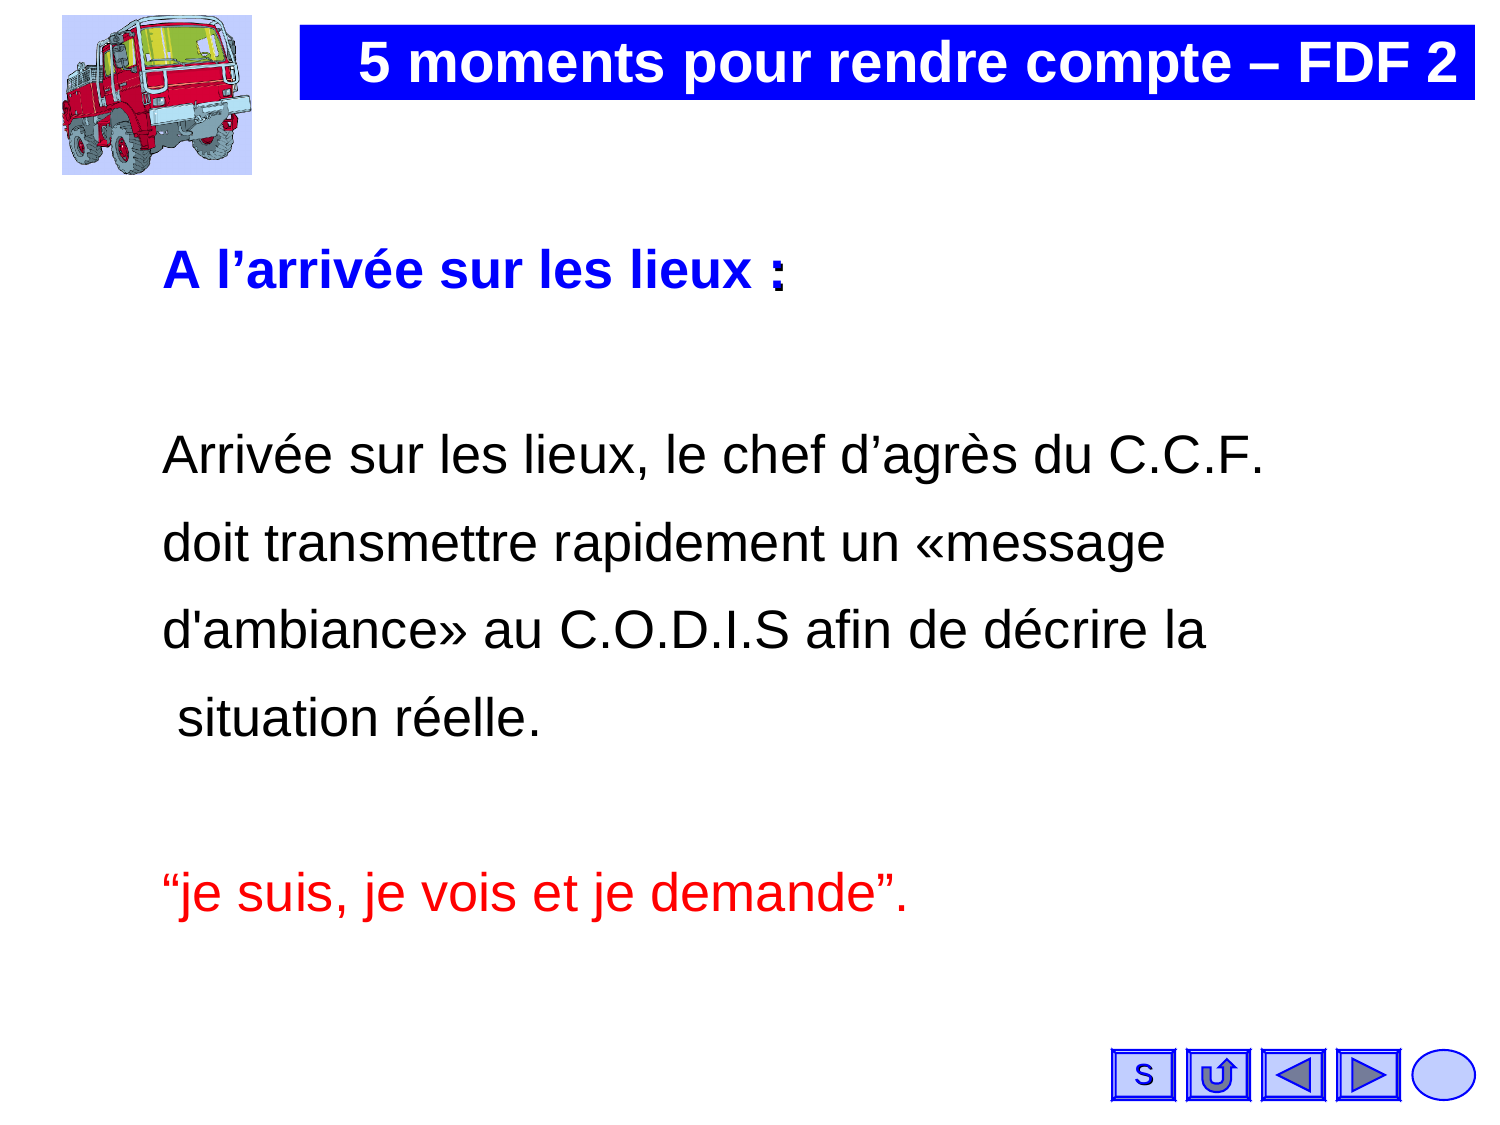

5 moments pour rendre compte – FDF 2
A l’arrivée sur les lieux :
Arrivée sur les lieux, le chef d’agrès du C.C.F.
doit transmettre rapidement un «message
d'ambiance» au C.O.D.I.S afin de décrire la
 situation réelle.
“je suis, je vois et je demande”.